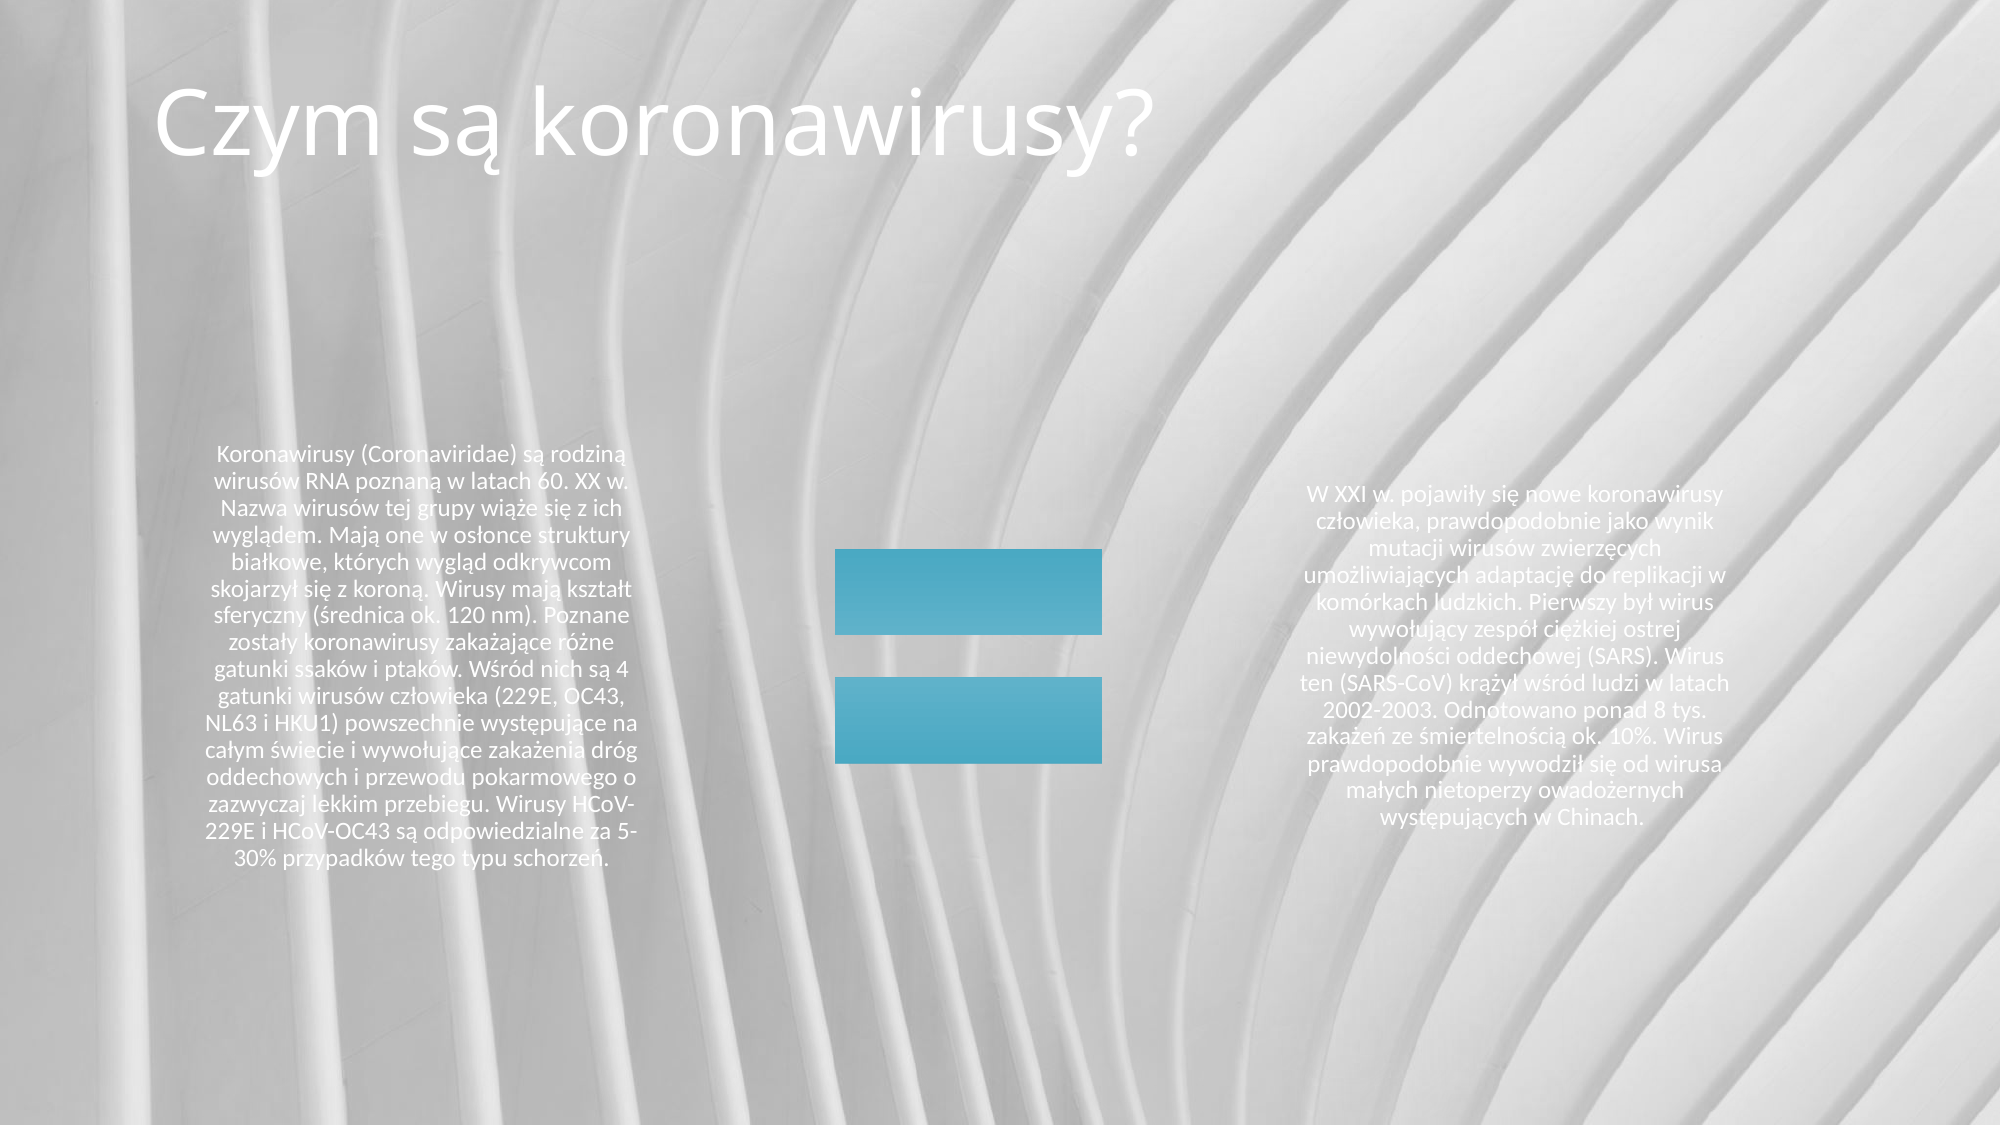

Czym są koronawirusy?
Koronawirusy (Coronaviridae) są rodziną wirusów RNA poznaną w latach 60. XX w. Nazwa wirusów tej grupy wiąże się z ich wyglądem. Mają one w osłonce struktury białkowe, których wygląd odkrywcom skojarzył się z koroną. Wirusy mają kształt sferyczny (średnica ok. 120 nm). Poznane zostały koronawirusy zakażające różne gatunki ssaków i ptaków. Wśród nich są 4 gatunki wirusów człowieka (229E, OC43, NL63 i HKU1) powszechnie występujące na całym świecie i wywołujące zakażenia dróg oddechowych i przewodu pokarmowego o zazwyczaj lekkim przebiegu. Wirusy HCoV-229E i HCoV-OC43 są odpowiedzialne za 5-30% przypadków tego typu schorzeń.
W XXI w. pojawiły się nowe koronawirusy człowieka, prawdopodobnie jako wynik mutacji wirusów zwierzęcych umożliwiających adaptację do replikacji w komórkach ludzkich. Pierwszy był wirus wywołujący zespół ciężkiej ostrej niewydolności oddechowej (SARS). Wirus ten (SARS-CoV) krążył wśród ludzi w latach 2002-2003. Odnotowano ponad 8 tys. zakażeń ze śmiertelnością ok. 10%. Wirus prawdopodobnie wywodził się od wirusa małych nietoperzy owadożernych występujących w Chinach.